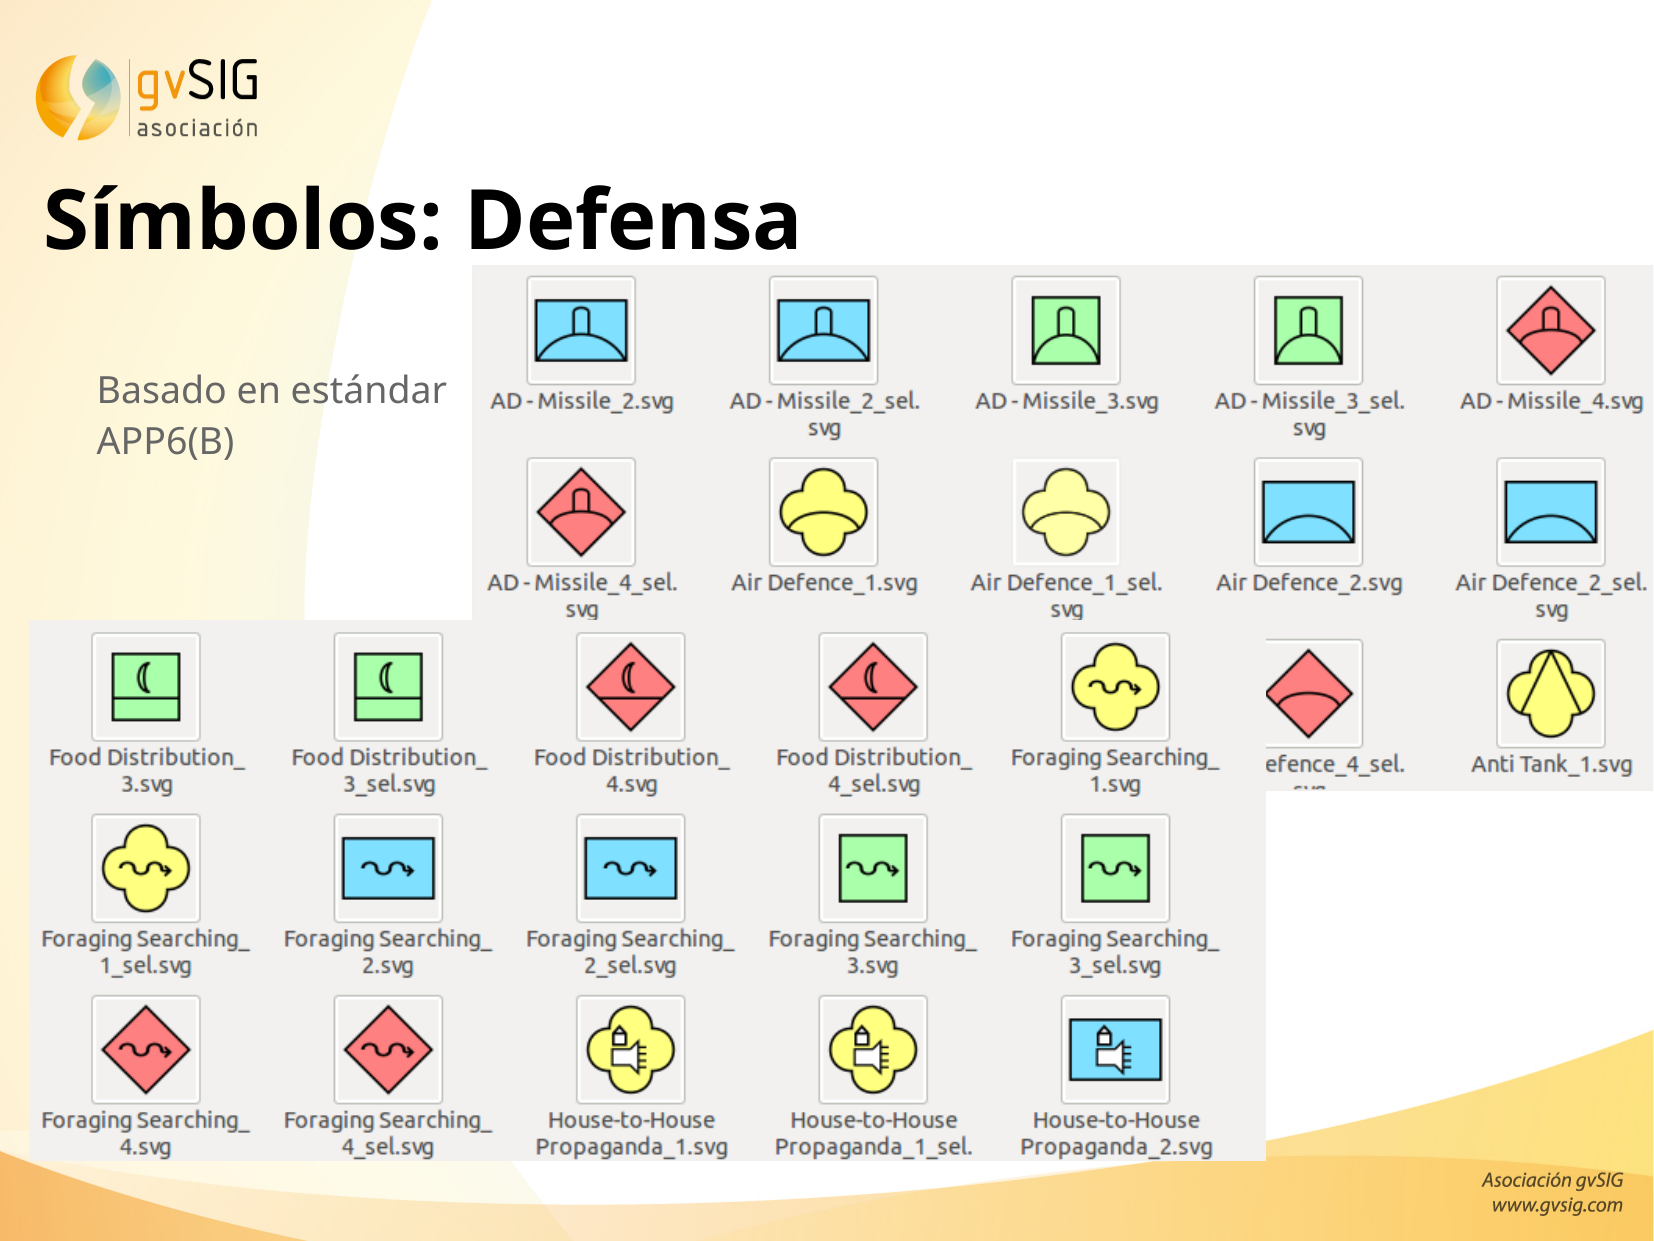

# Símbolos: Defensa
Basado en estándar APP6(B)